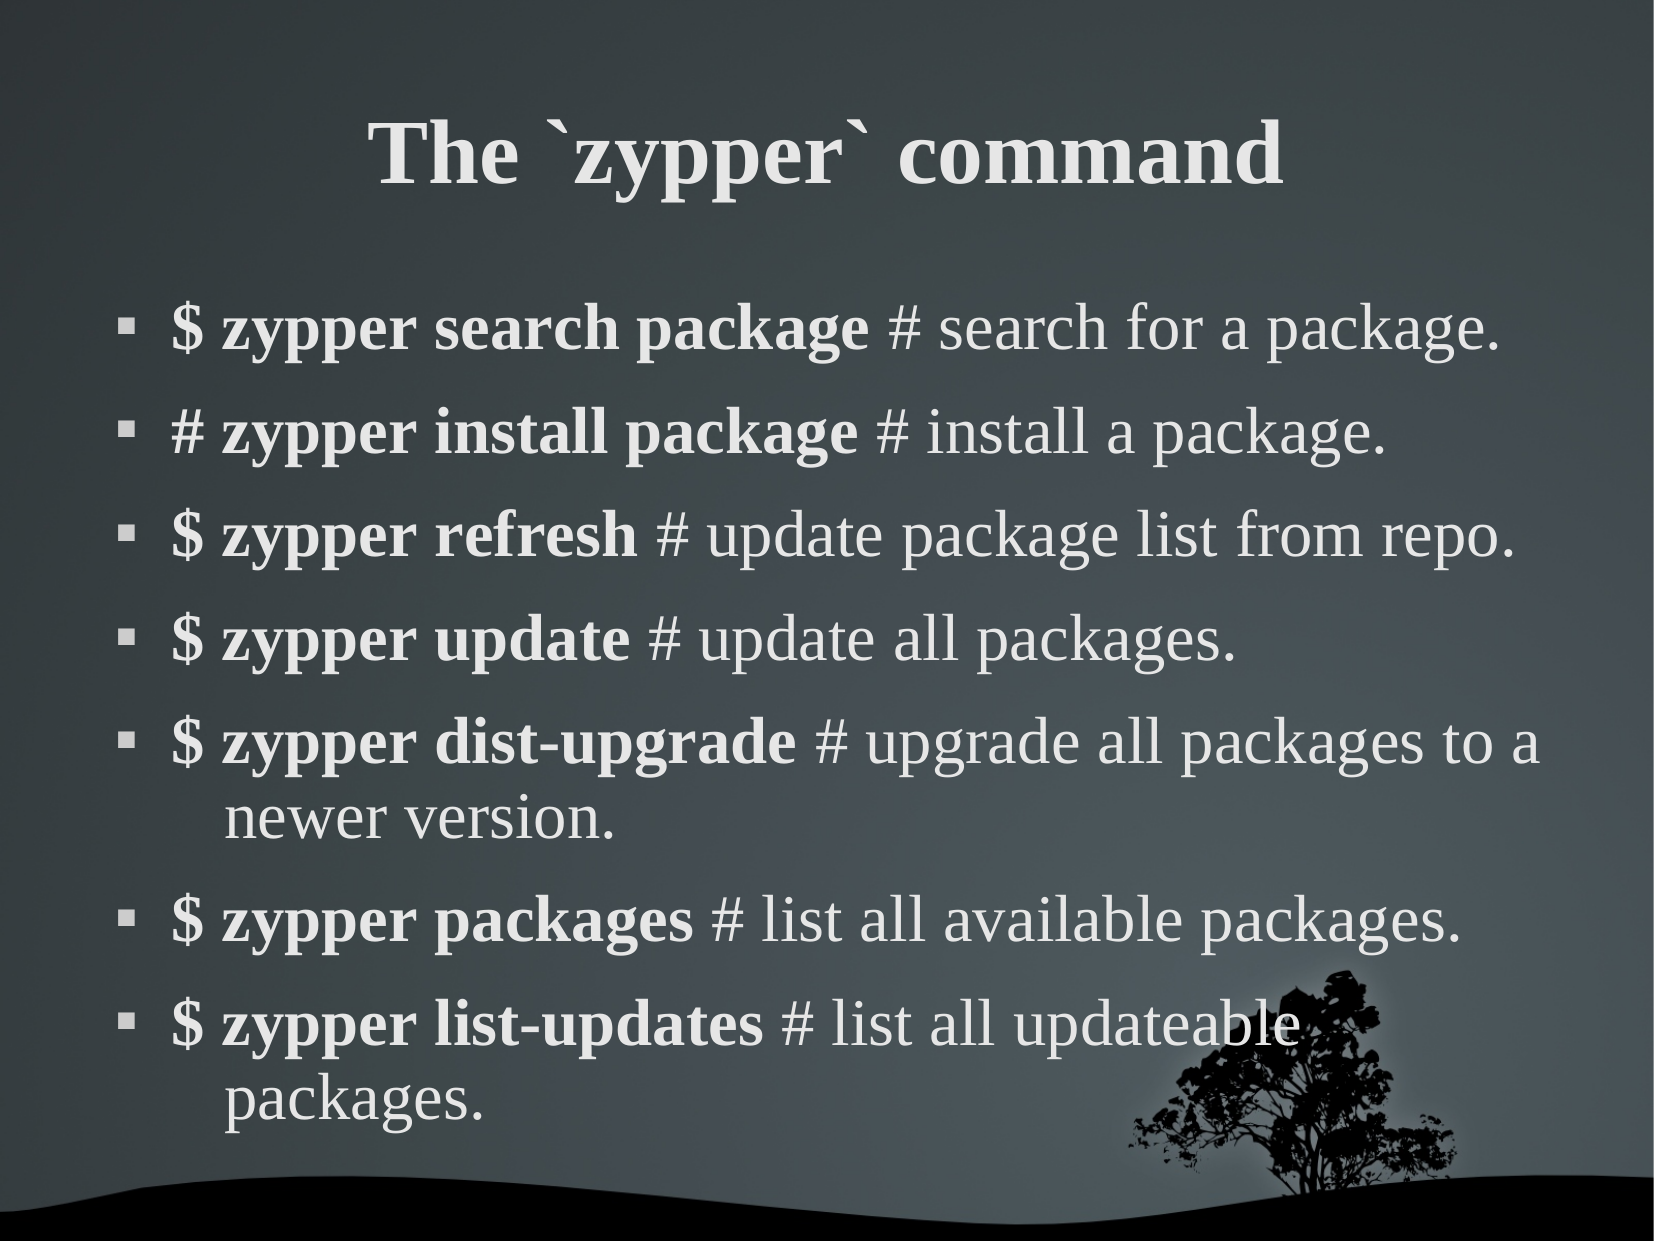

# The `zypper` command
$ zypper search package # search for a package.
# zypper install package # install a package.
$ zypper refresh # update package list from repo.
$ zypper update # update all packages.
$ zypper dist-upgrade # upgrade all packages to a newer version.
$ zypper packages # list all available packages.
$ zypper list-updates # list all updateable packages.